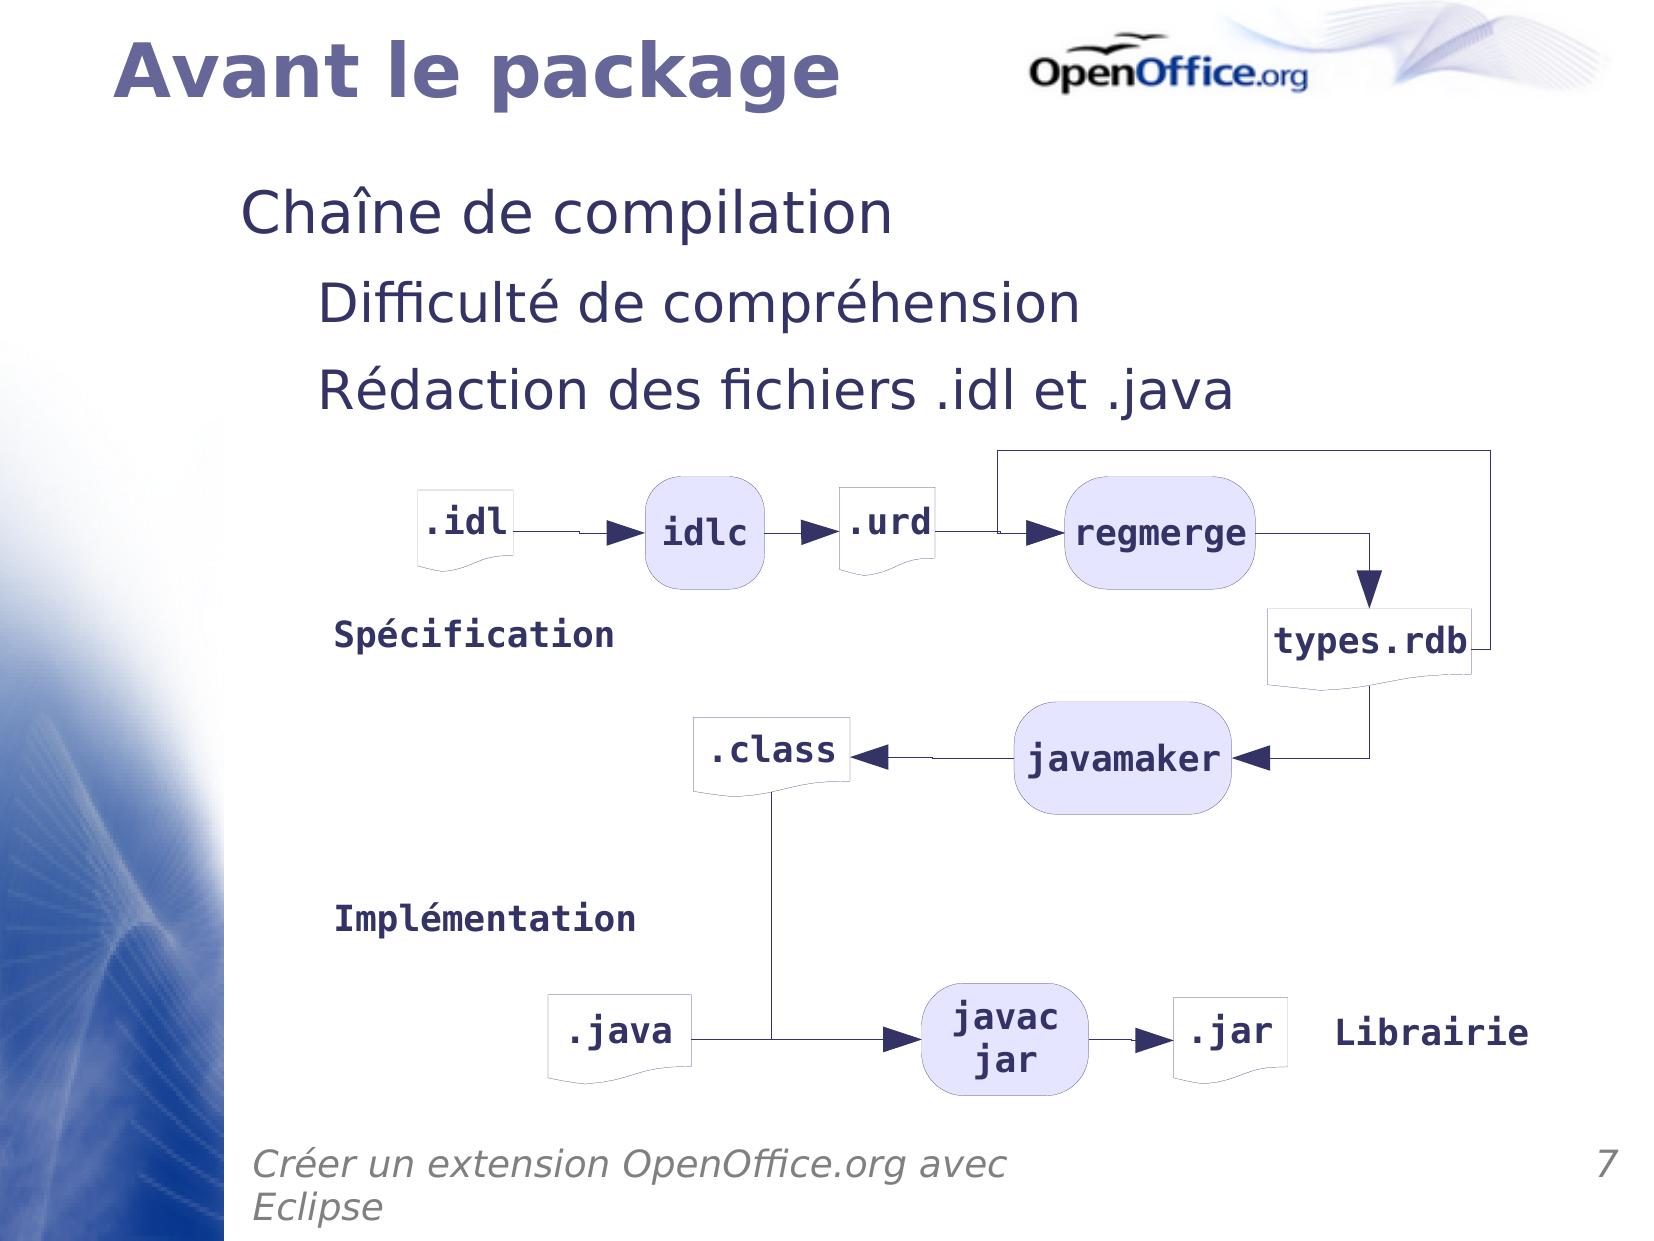

# Avant le package
Chaîne de compilation
Difficulté de compréhension
Rédaction des fichiers .idl et .java